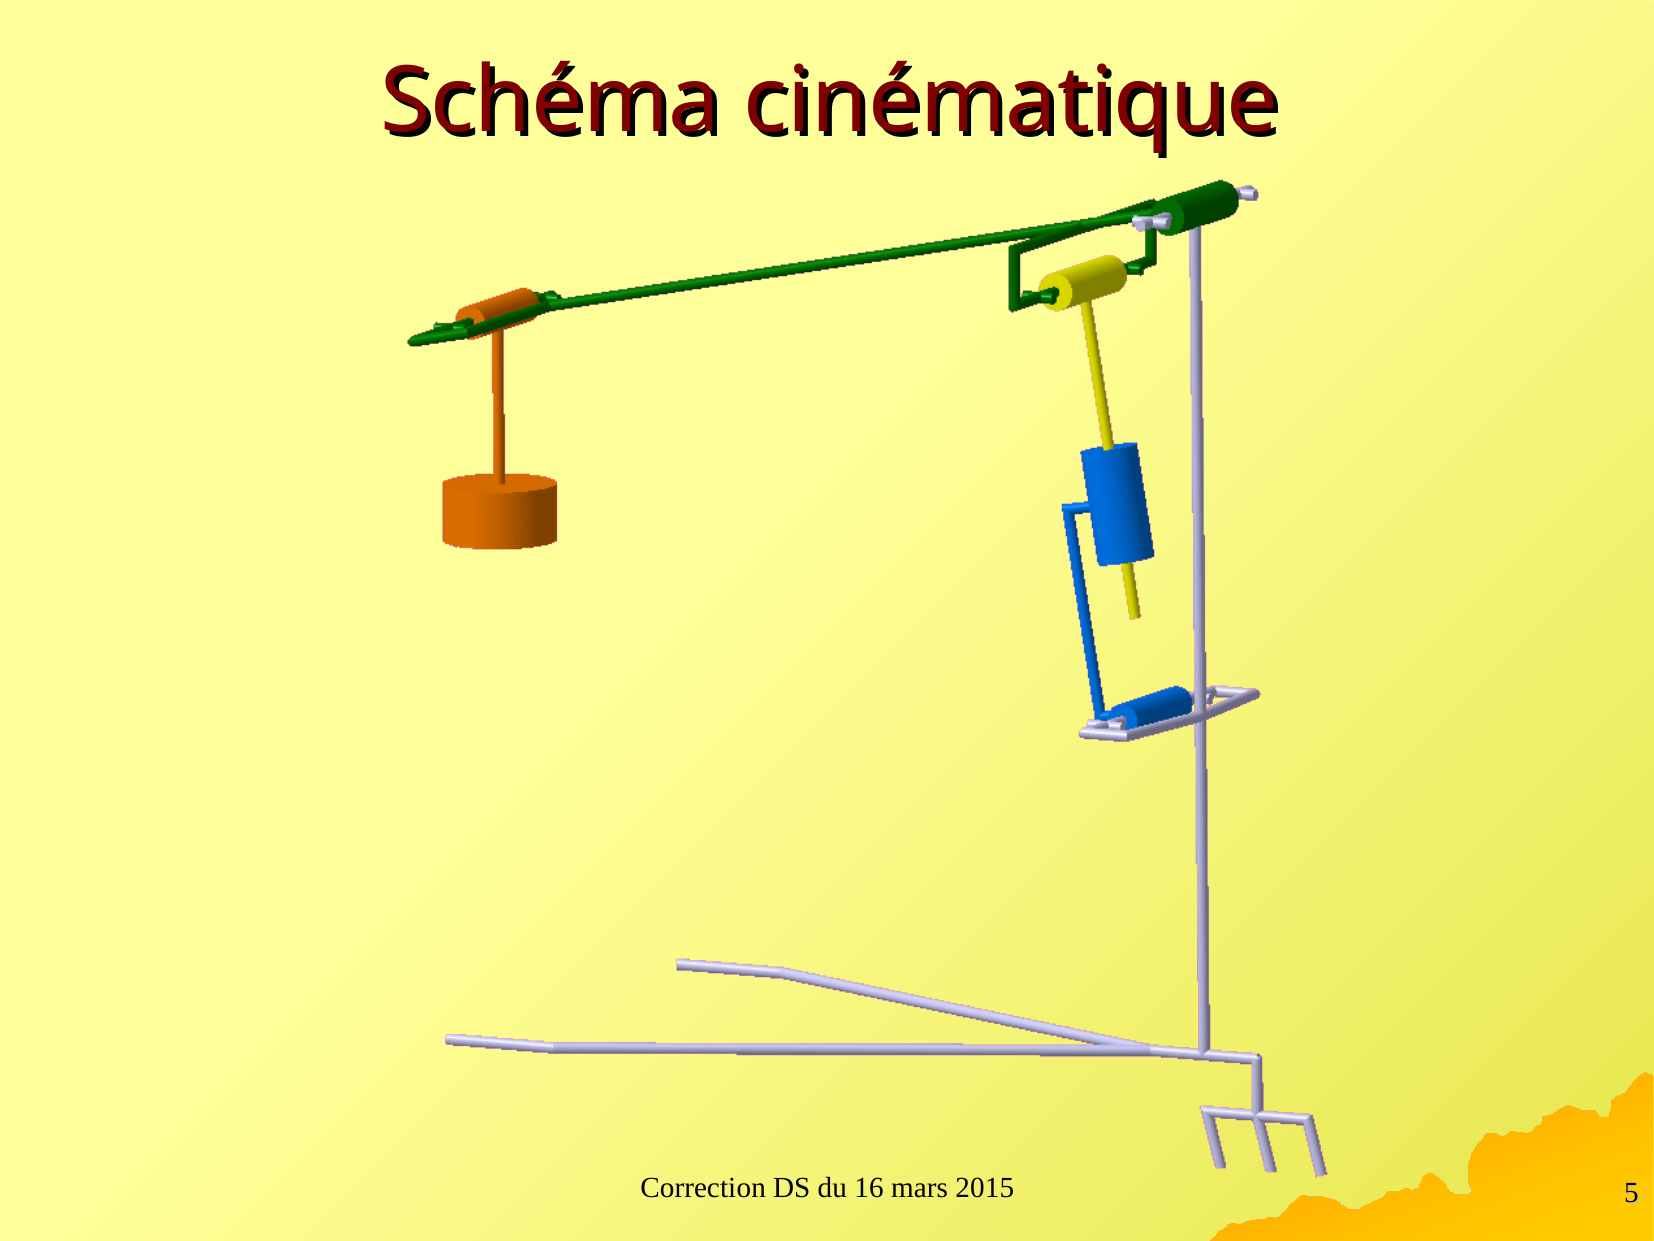

# Schéma cinématique
Correction DS du 16 mars 2015